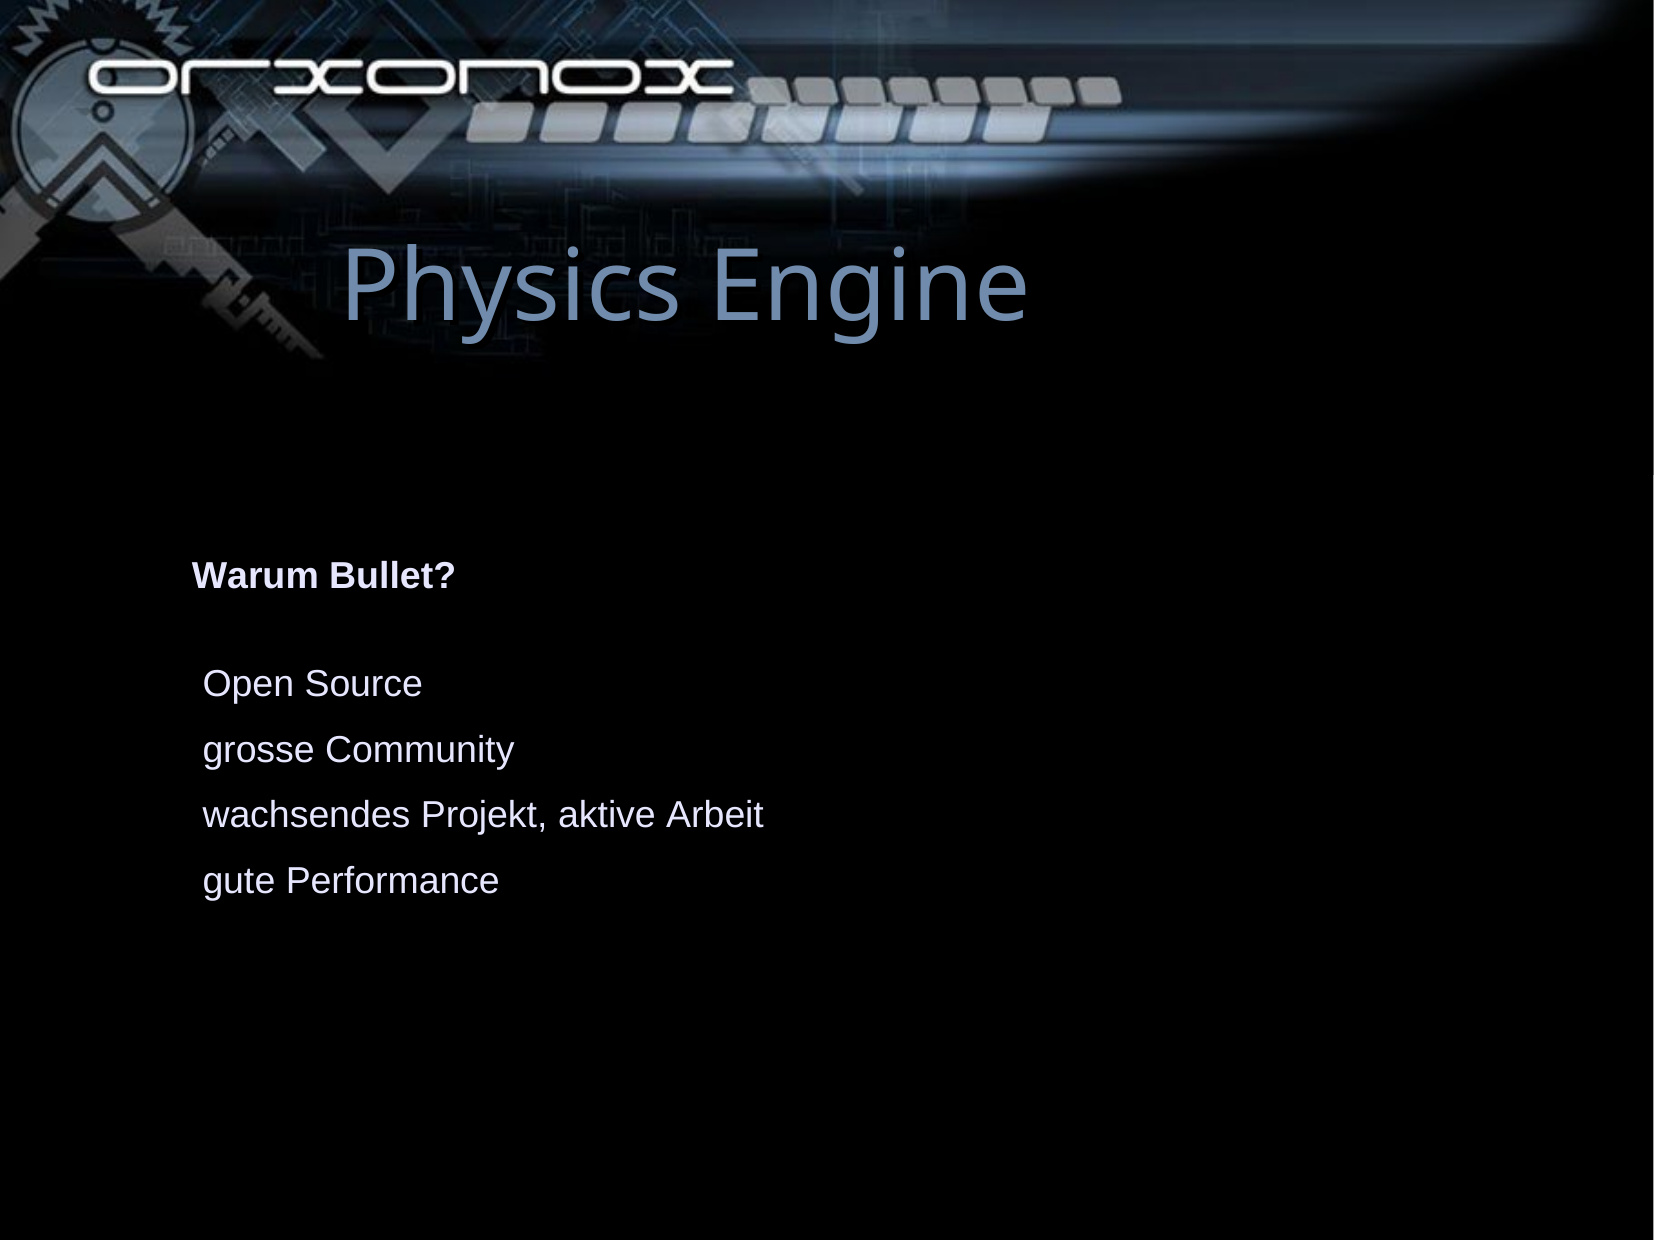

Physics Engine
Warum Bullet?
 Open Source
 grosse Community
 wachsendes Projekt, aktive Arbeit
 gute Performance